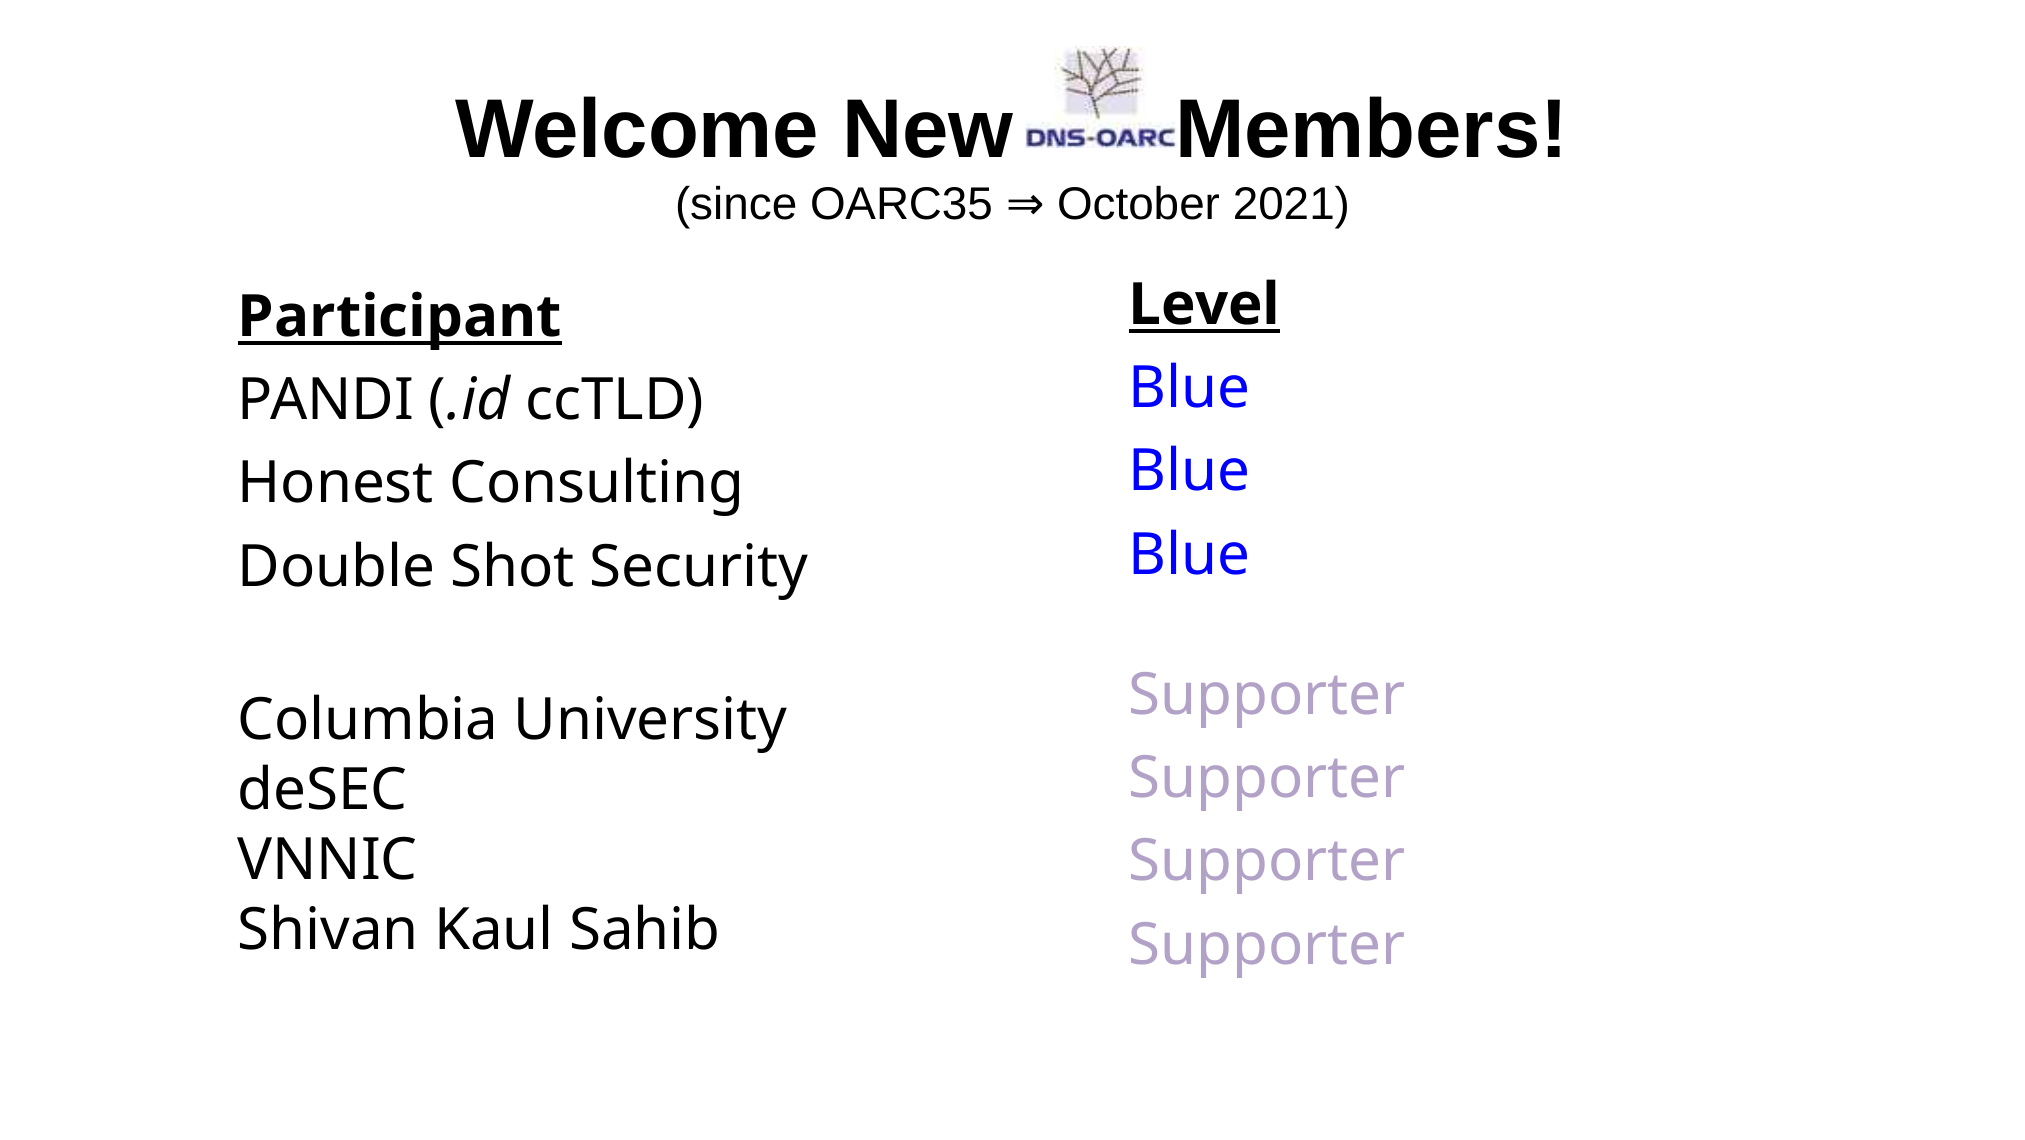

Welcome New Members!
(since OARC35 ⇒ October 2021)
# Level
Blue
Blue
Blue
Supporter
Supporter
Supporter
Supporter
Participant
PANDI (.id ccTLD)
Honest Consulting
Double Shot Security
Columbia University
deSEC
VNNIC
Shivan Kaul Sahib